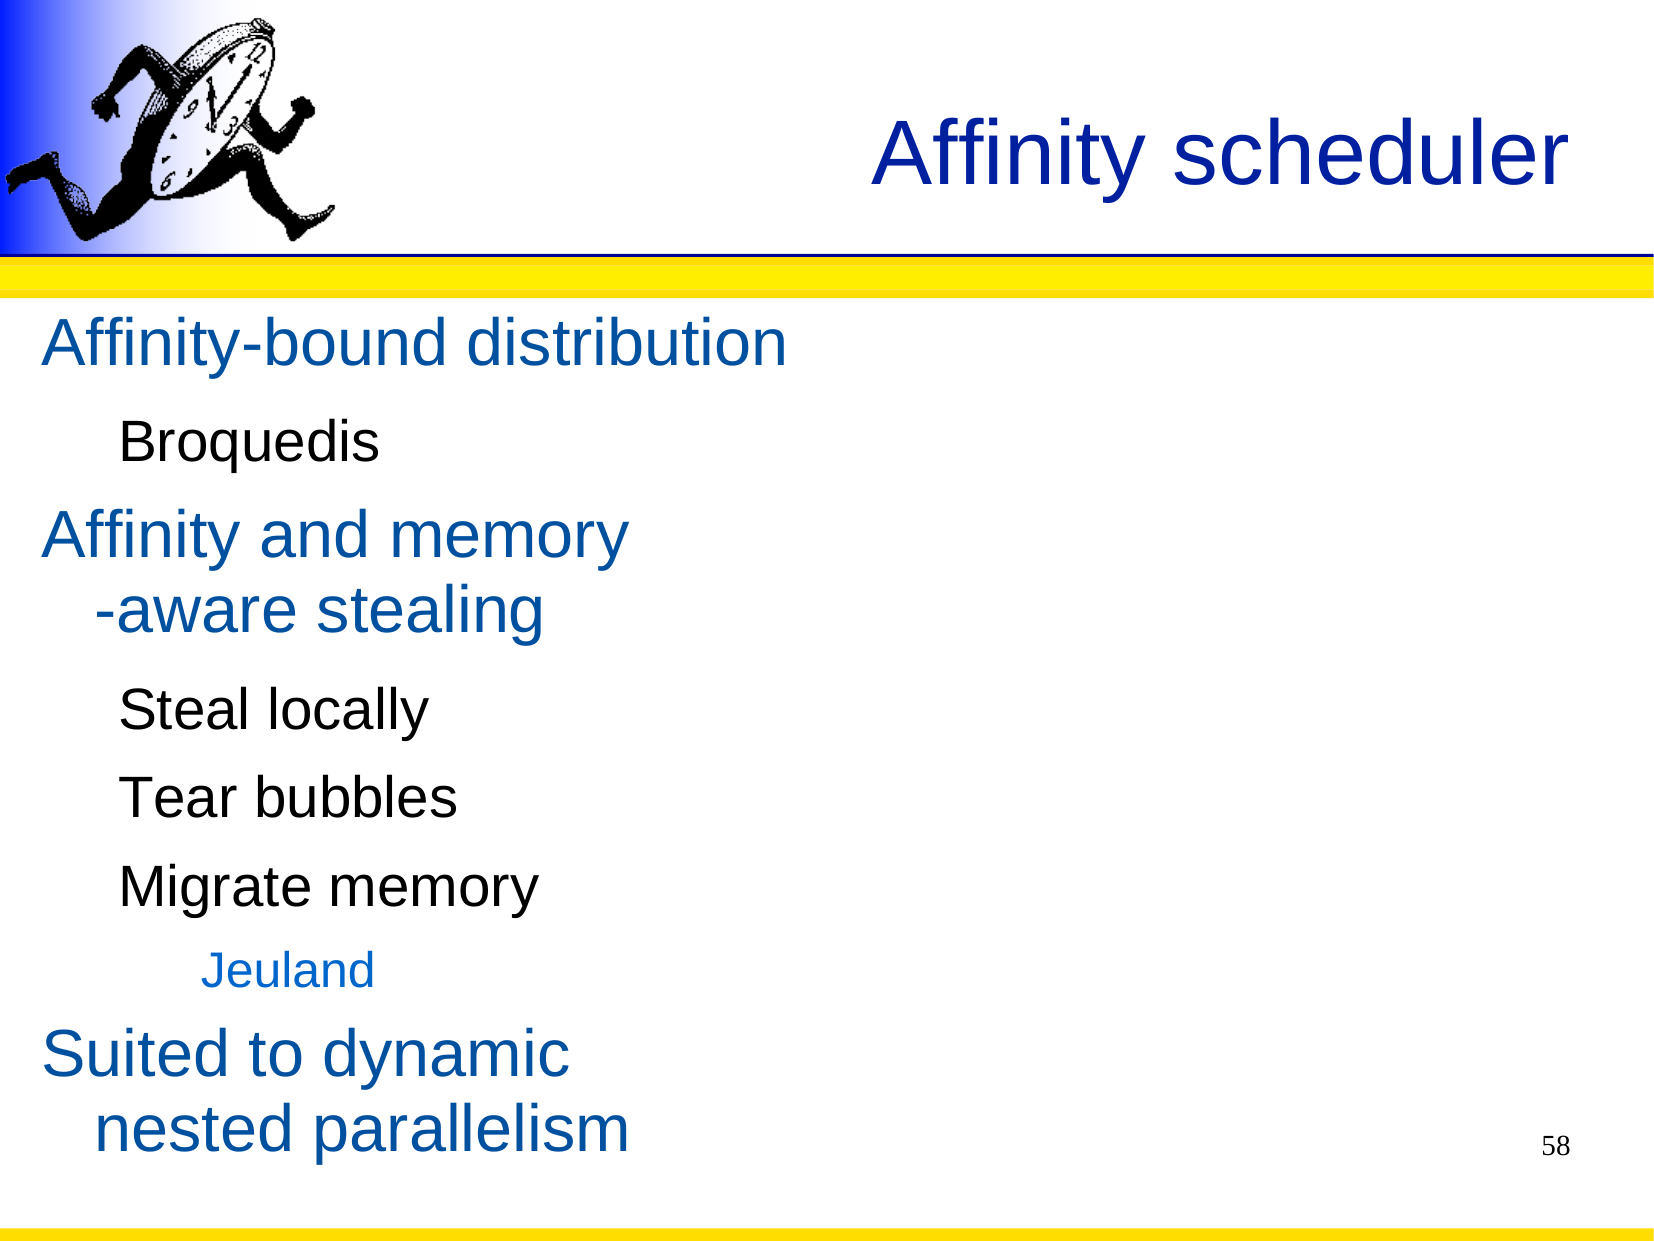

# Affinity scheduler
Affinity-bound distribution
Broquedis
Affinity and memory
-aware stealing
Steal locally
Tear bubbles
Migrate memory
Jeuland
Suited to dynamic
nested parallelism
58